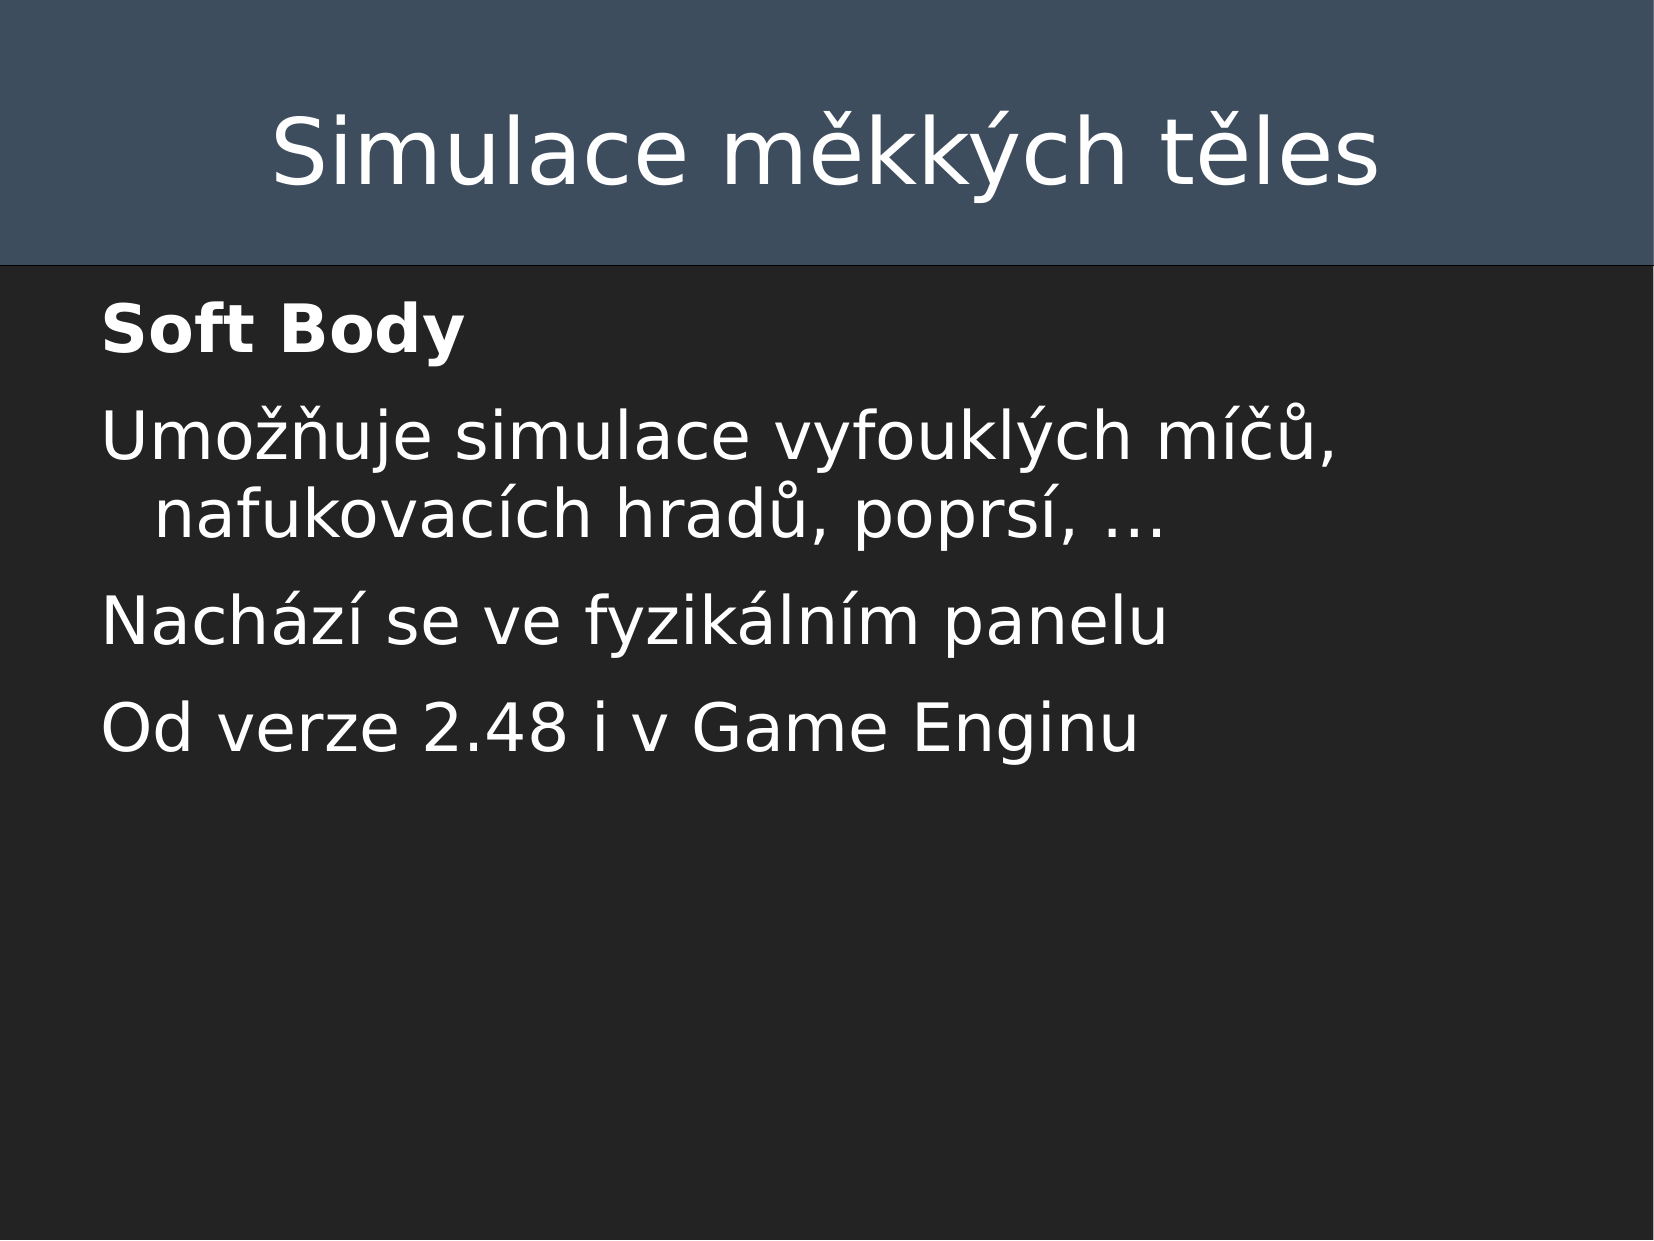

# Simulace měkkých těles
Soft Body
Umožňuje simulace vyfouklých míčů, nafukovacích hradů, poprsí, …
Nachází se ve fyzikálním panelu
Od verze 2.48 i v Game Enginu